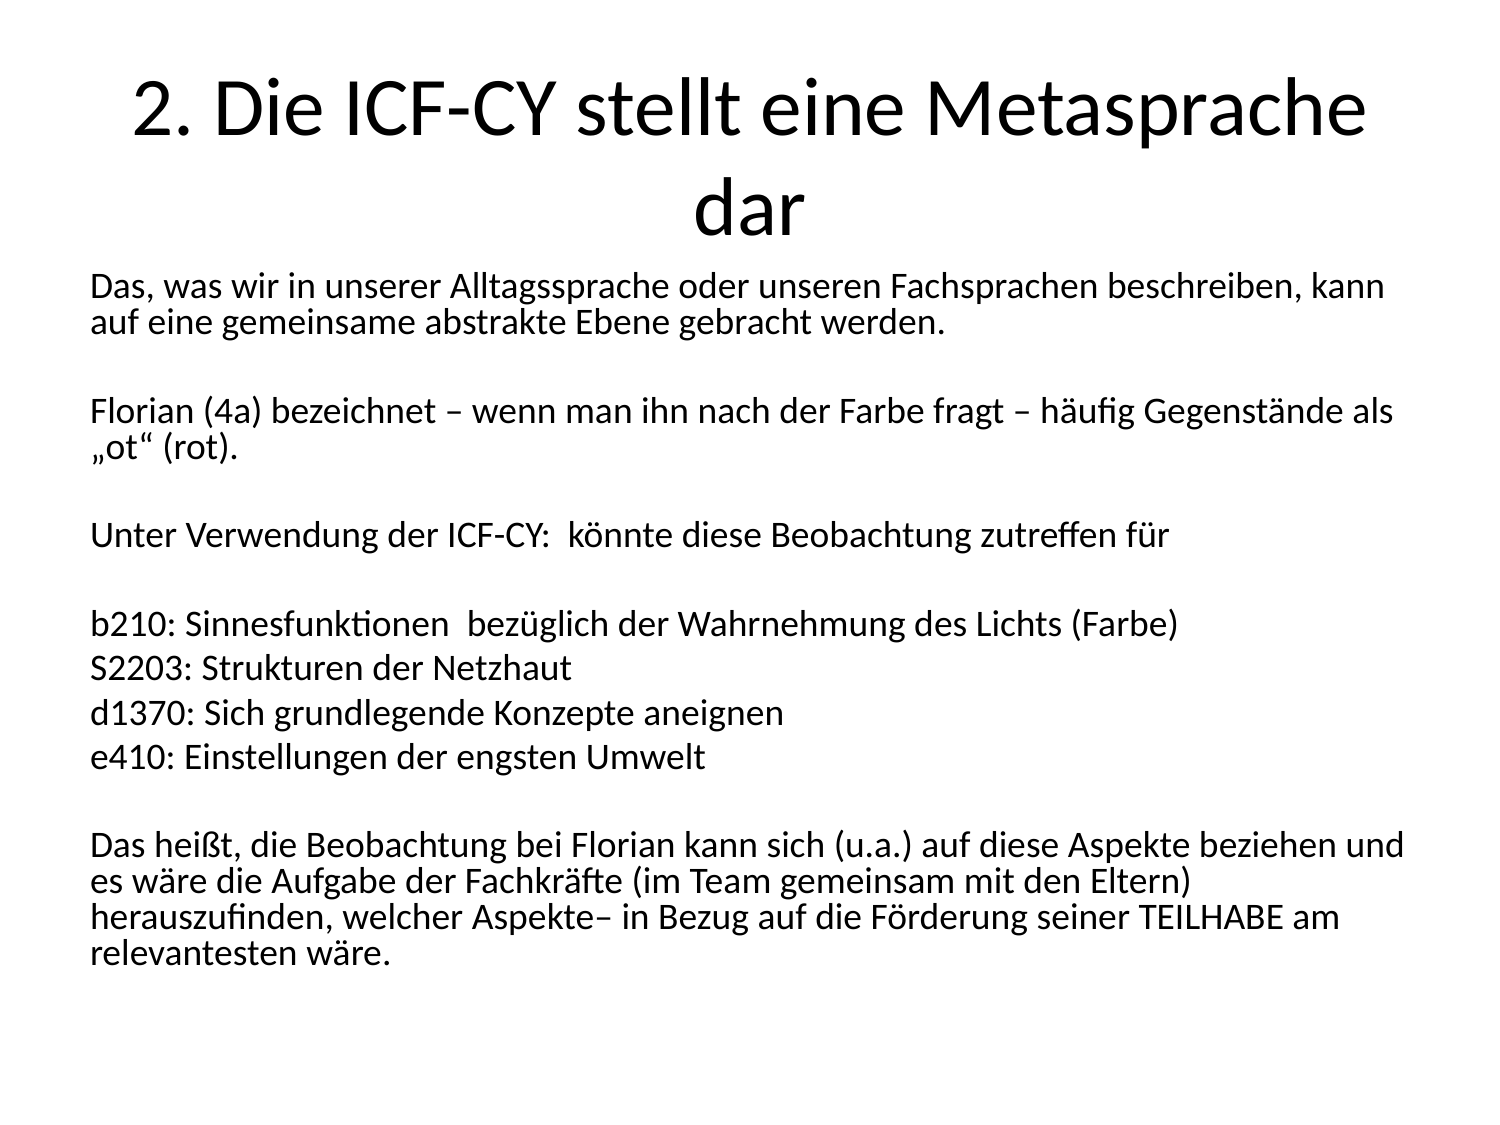

# 2. Die ICF-CY stellt eine Metasprache dar
Das, was wir in unserer Alltagssprache oder unseren Fachsprachen beschreiben, kann auf eine gemeinsame abstrakte Ebene gebracht werden.
Florian (4a) bezeichnet – wenn man ihn nach der Farbe fragt – häufig Gegenstände als „ot“ (rot).
Unter Verwendung der ICF-CY: könnte diese Beobachtung zutreffen für
b210: Sinnesfunktionen bezüglich der Wahrnehmung des Lichts (Farbe)
S2203: Strukturen der Netzhaut
d1370: Sich grundlegende Konzepte aneignen
e410: Einstellungen der engsten Umwelt
Das heißt, die Beobachtung bei Florian kann sich (u.a.) auf diese Aspekte beziehen und es wäre die Aufgabe der Fachkräfte (im Team gemeinsam mit den Eltern) herauszufinden, welcher Aspekte– in Bezug auf die Förderung seiner TEILHABE am relevantesten wäre.